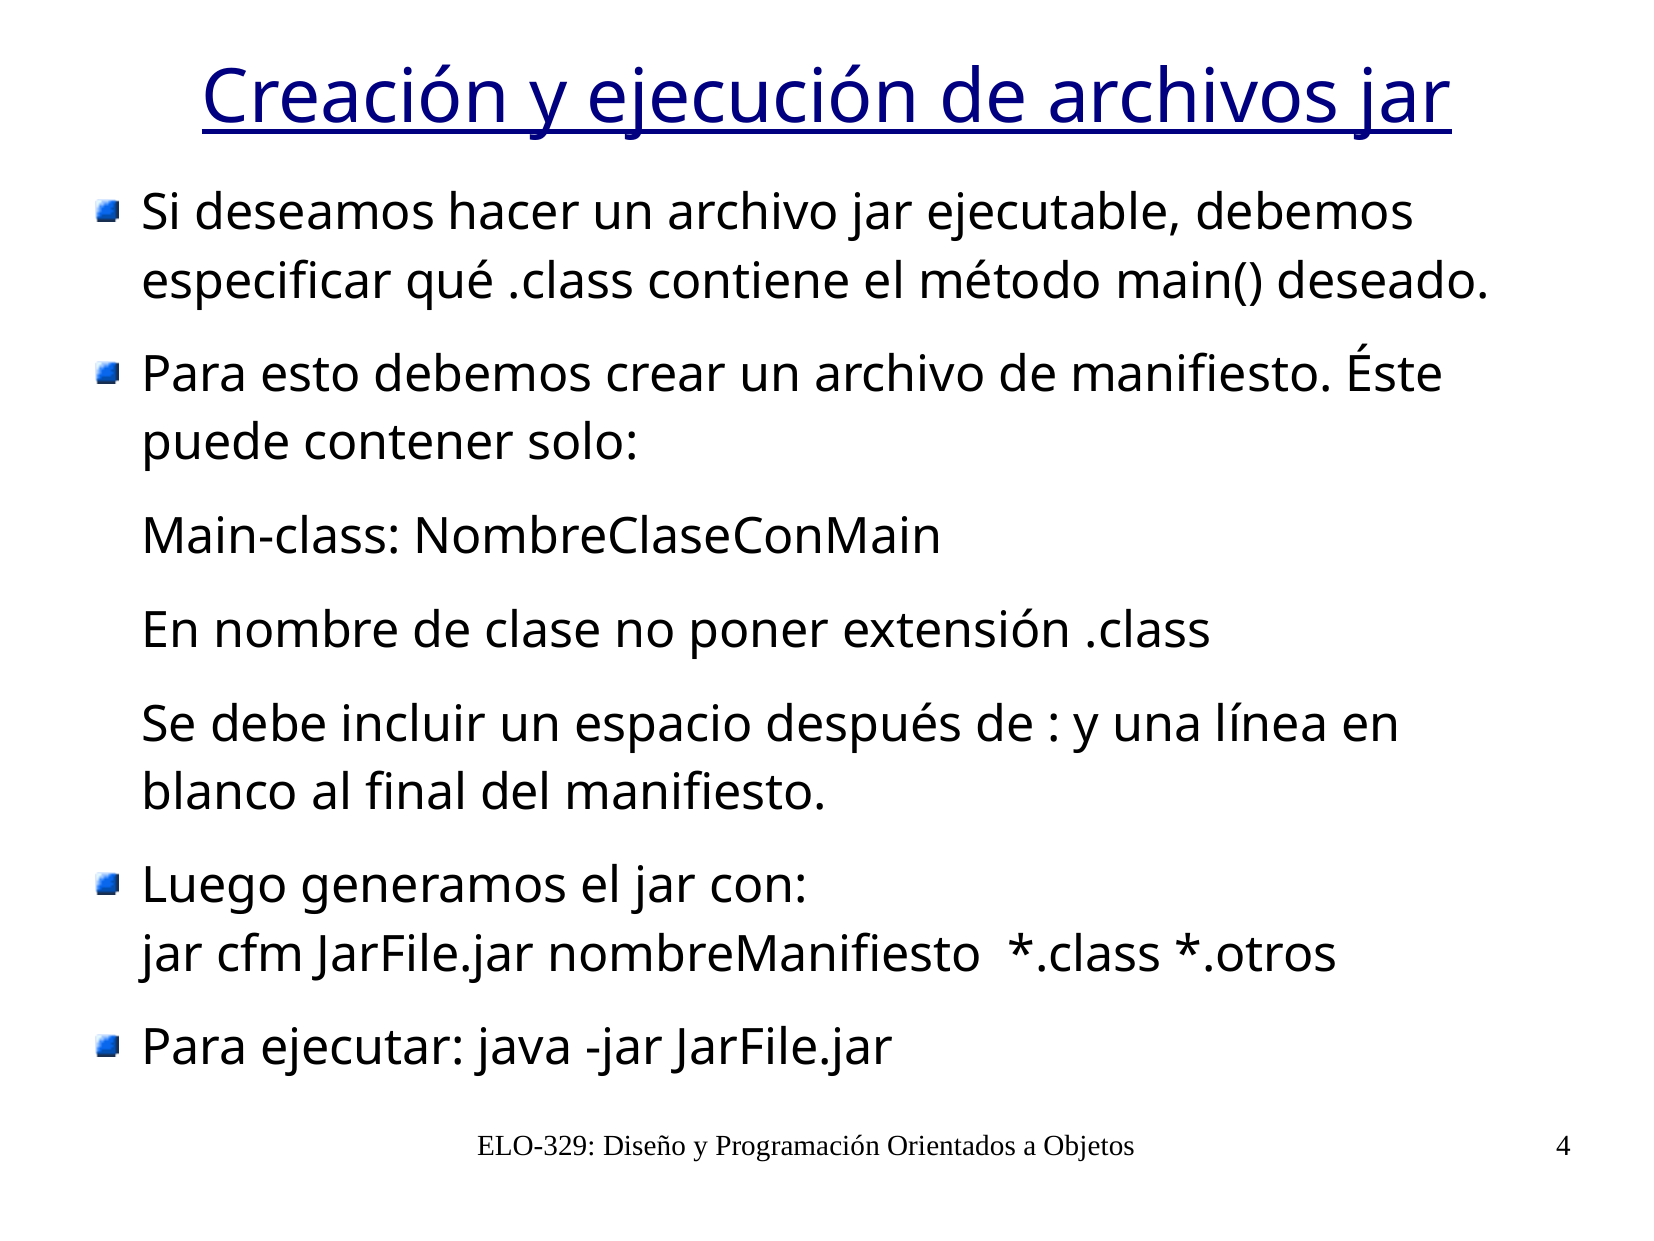

# Creación y ejecución de archivos jar
Si deseamos hacer un archivo jar ejecutable, debemos especificar qué .class contiene el método main() deseado.
Para esto debemos crear un archivo de manifiesto. Éste puede contener solo:
Main-class: NombreClaseConMain
En nombre de clase no poner extensión .class
Se debe incluir un espacio después de : y una línea en blanco al final del manifiesto.
Luego generamos el jar con:
jar cfm JarFile.jar nombreManifiesto *.class *.otros
Para ejecutar: java -jar JarFile.jar
4